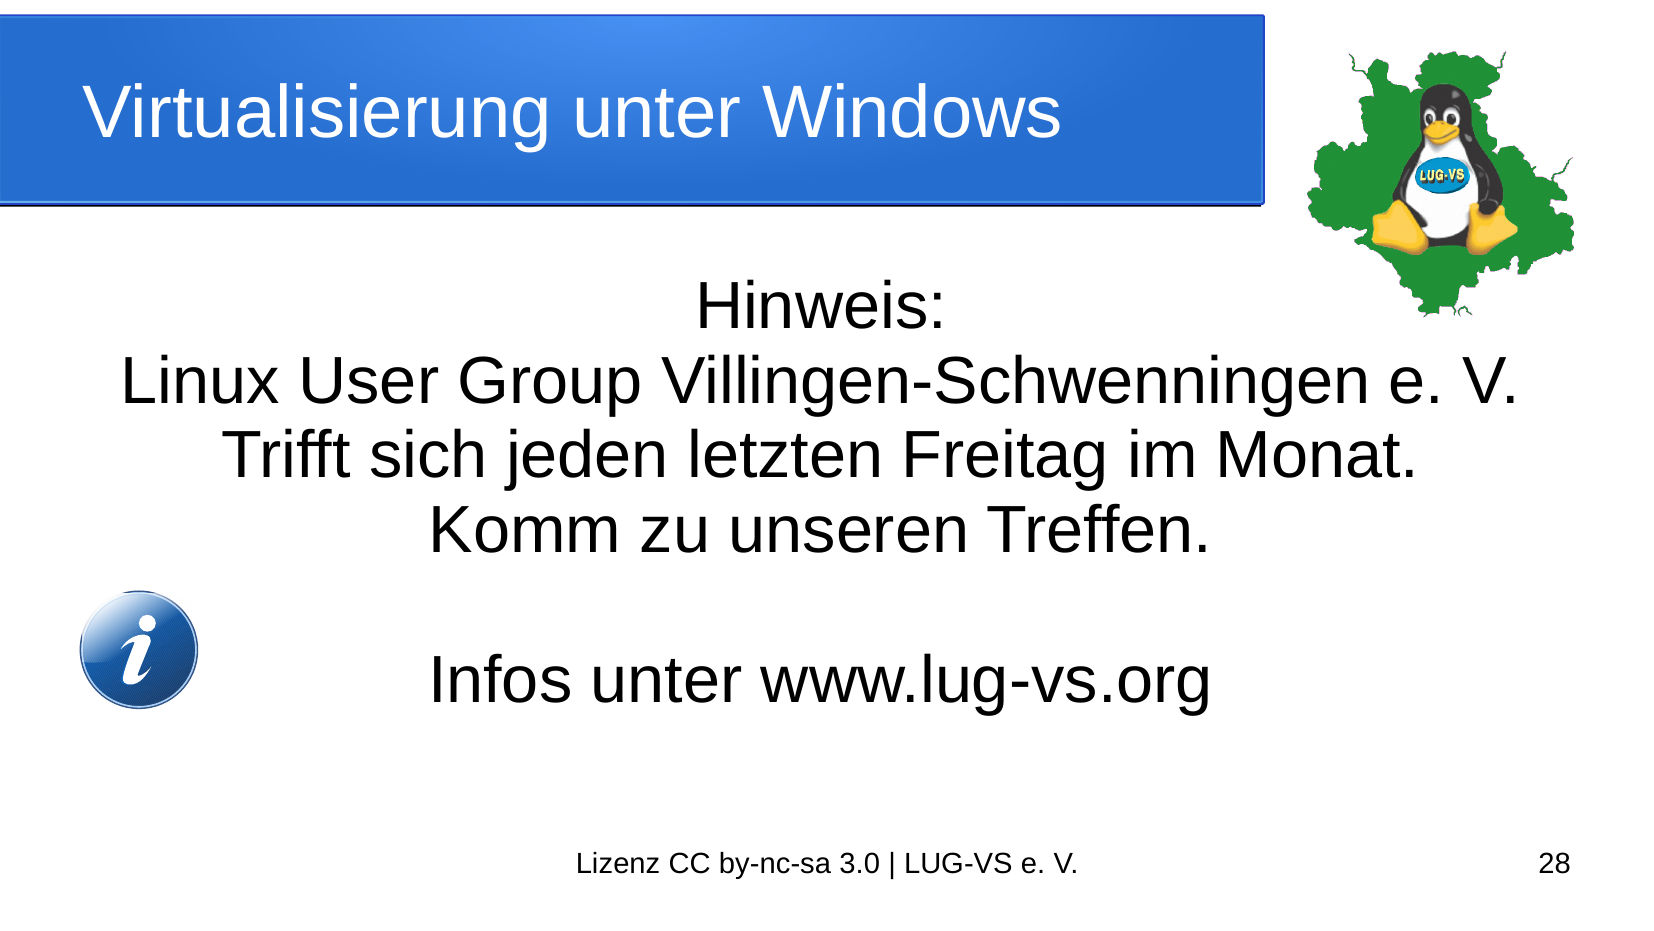

# Virtualisierung unter Windows
Hinweis:
Linux User Group Villingen-Schwenningen e. V.
Trifft sich jeden letzten Freitag im Monat.
Komm zu unseren Treffen.
Infos unter www.lug-vs.org
Lizenz CC by-nc-sa 3.0 | LUG-VS e. V.
28